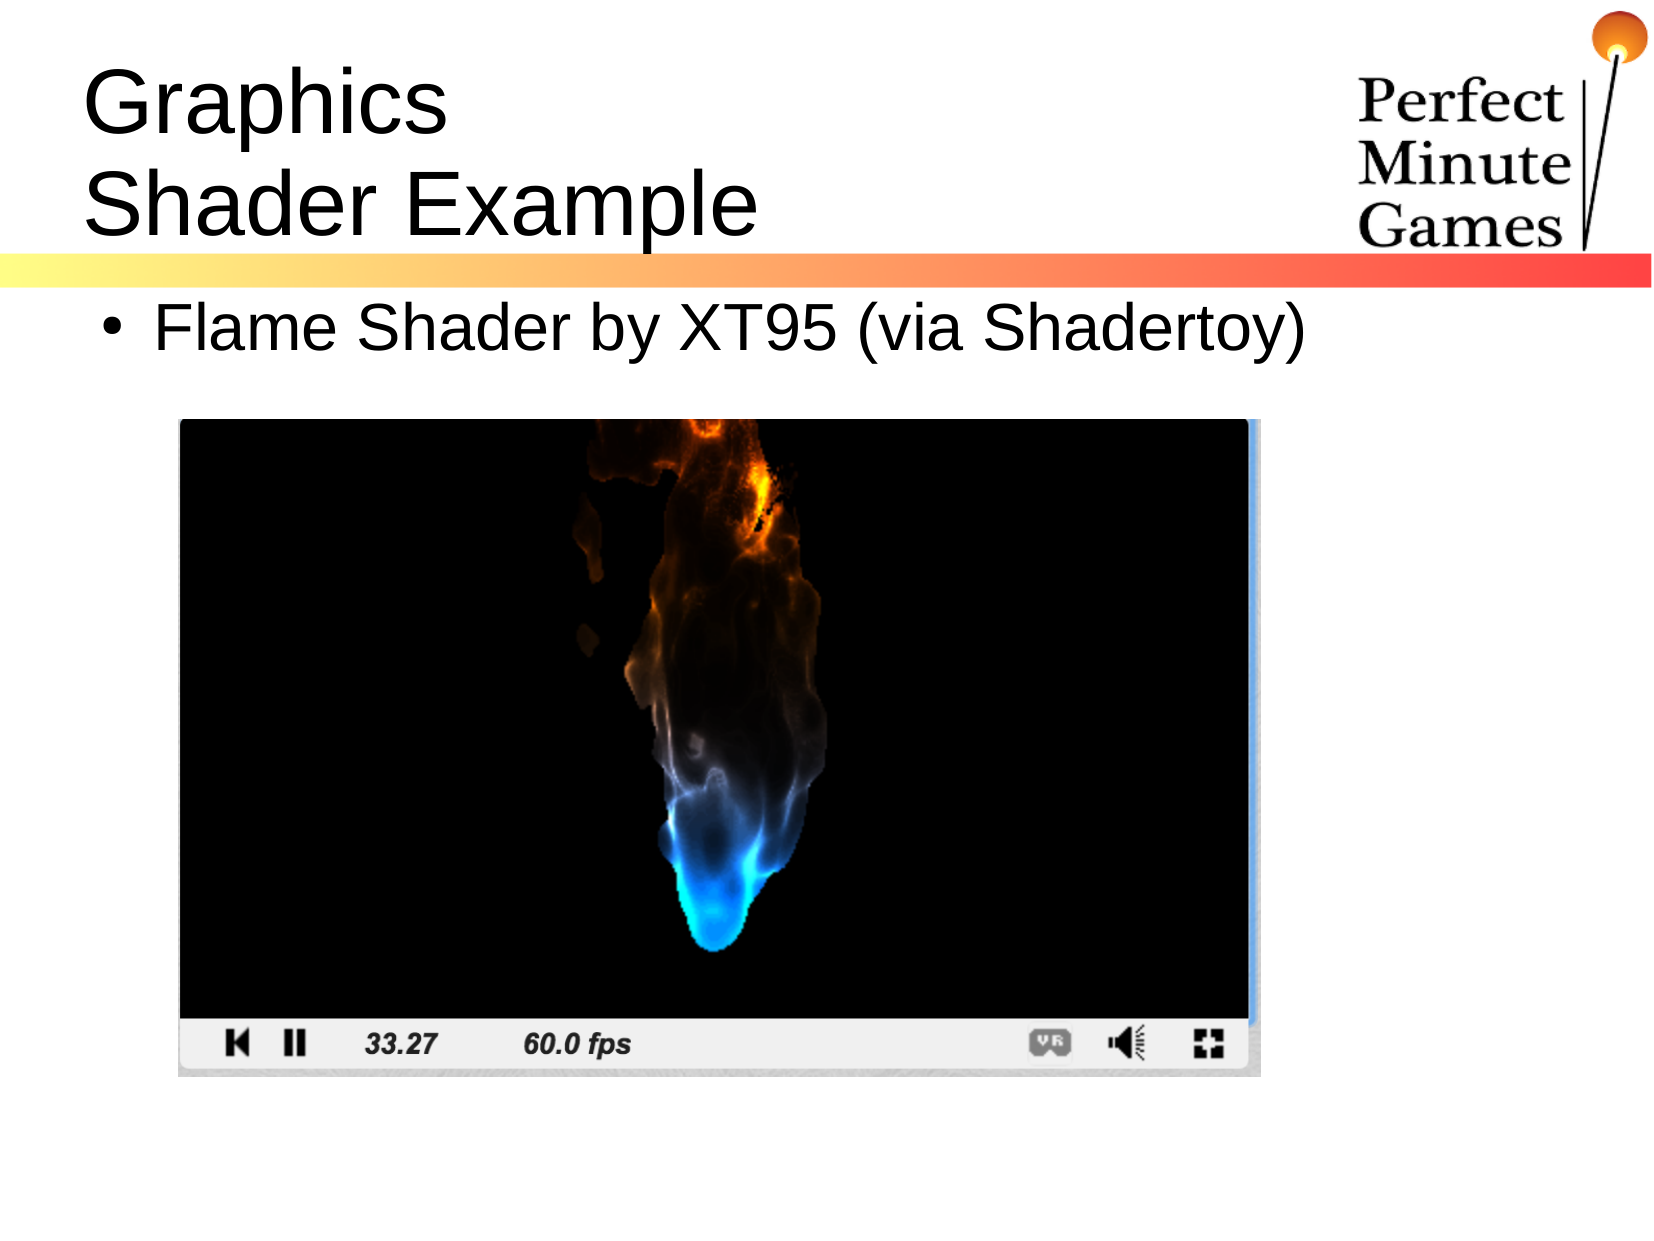

# Graphics Shader Example
Flame Shader by XT95 (via Shadertoy)